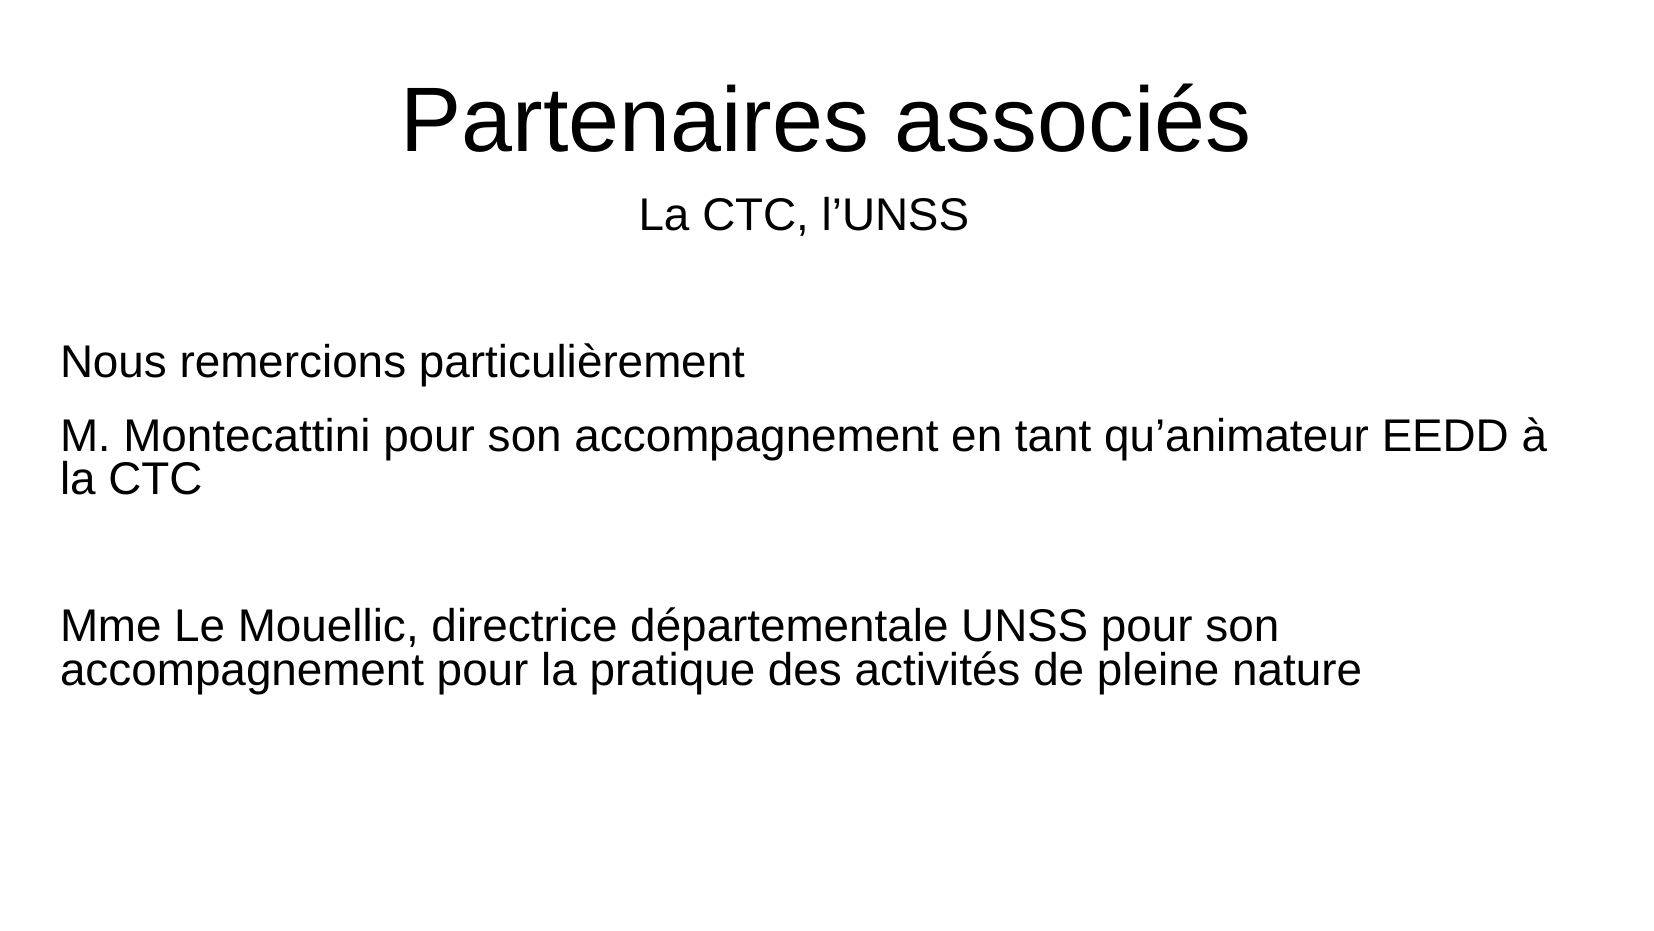

# Partenaires associés
La CTC, l’UNSS
Nous remercions particulièrement
M. Montecattini pour son accompagnement en tant qu’animateur EEDD à la CTC
Mme Le Mouellic, directrice départementale UNSS pour son accompagnement pour la pratique des activités de pleine nature